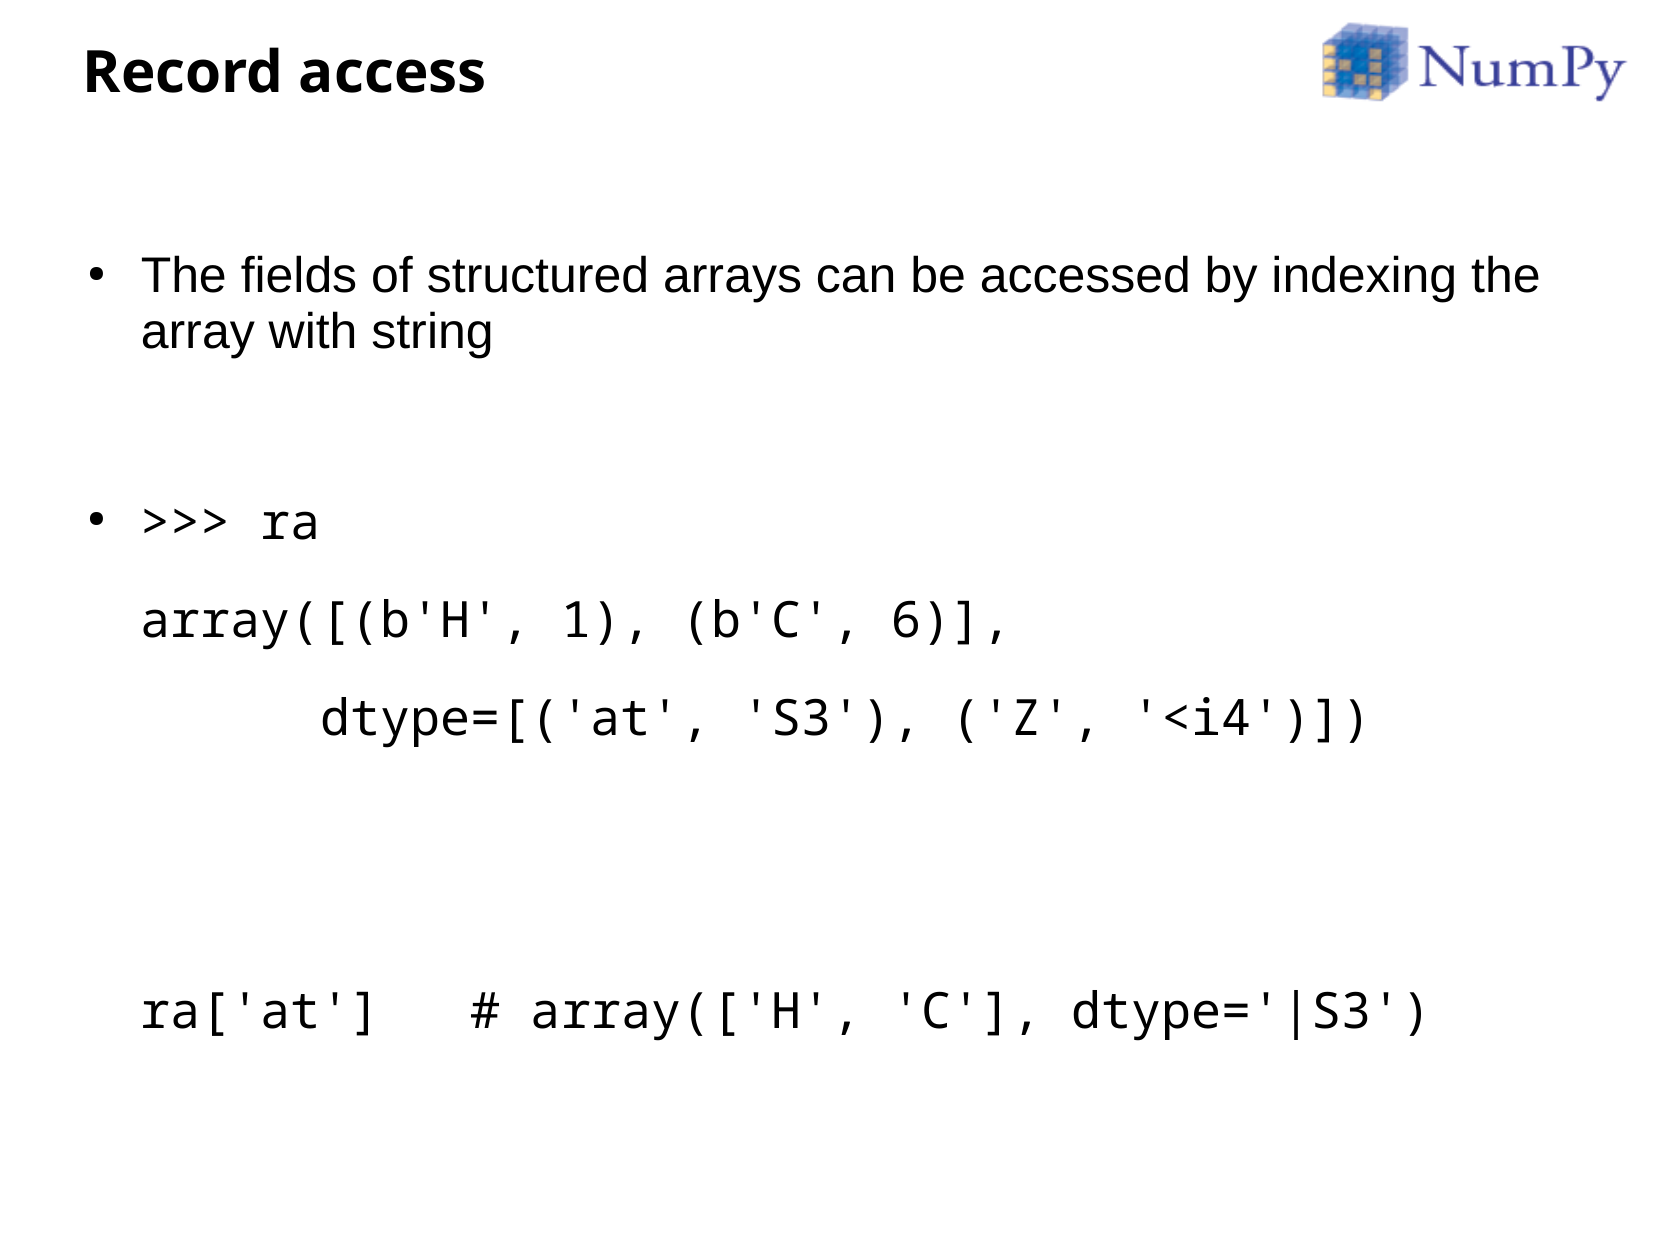

# Record access
The fields of structured arrays can be accessed by indexing the array with string
>>> ra
array([(b'H', 1), (b'C', 6)],
 dtype=[('at', 'S3'), ('Z', '<i4')])
ra['at'] # array(['H', 'C'], dtype='|S3')